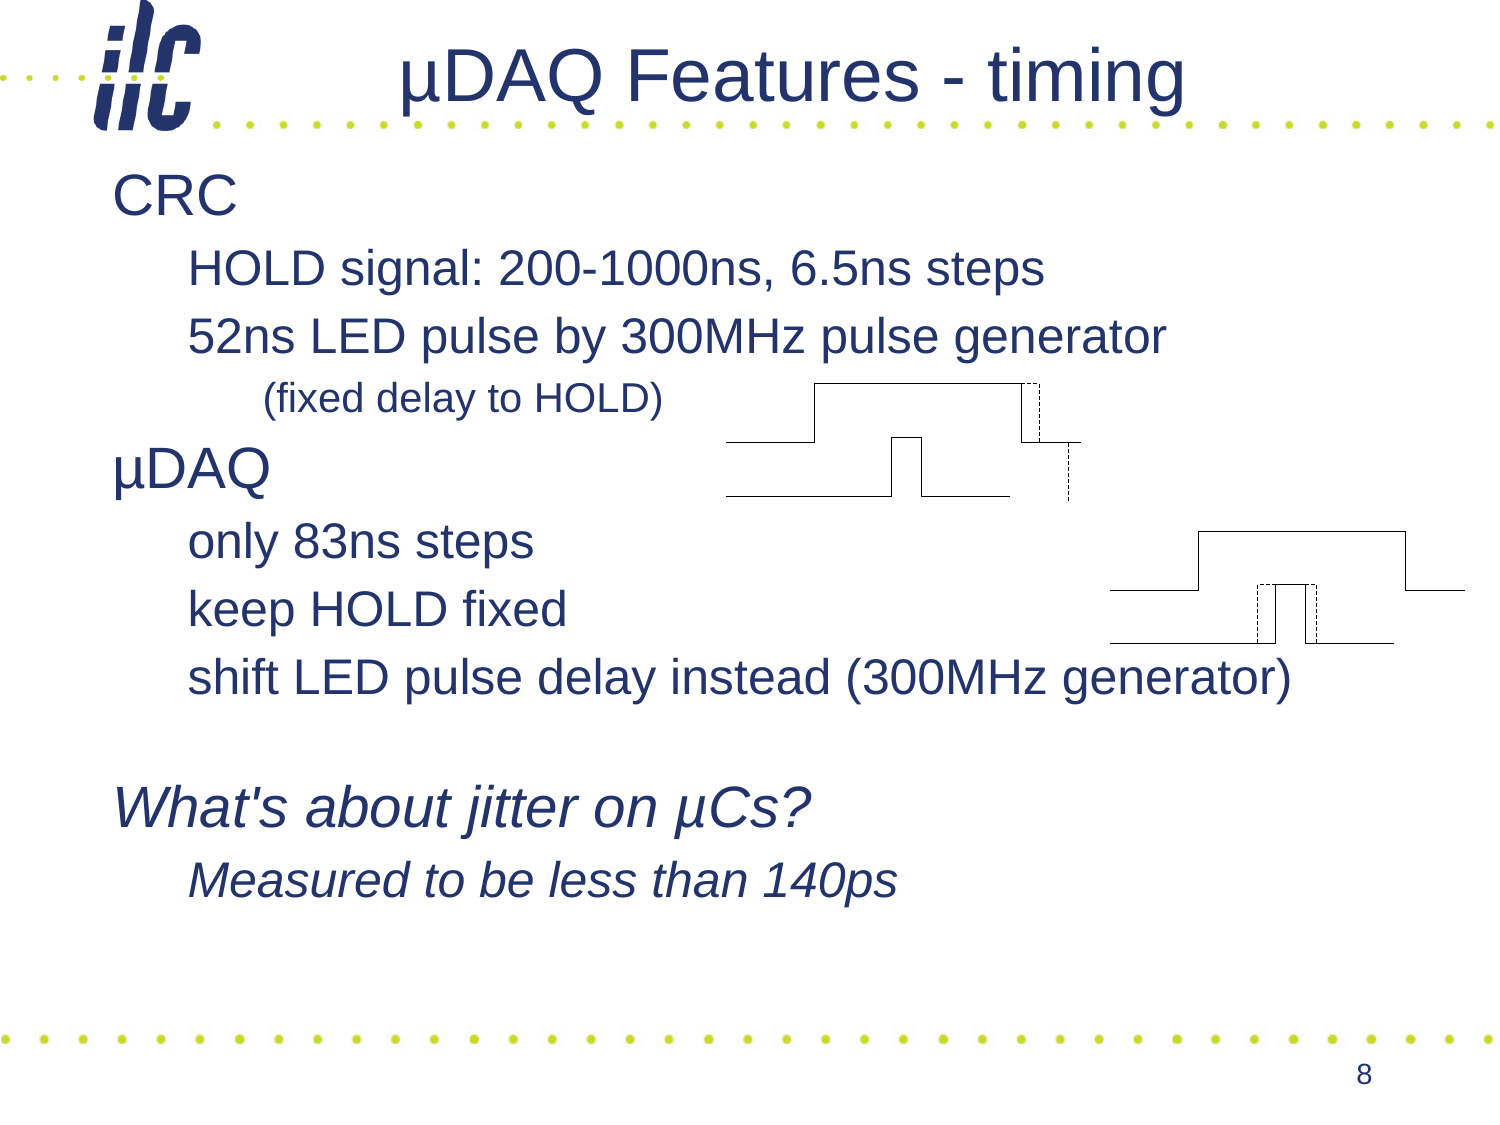

# µDAQ Features - timing
CRC
HOLD signal: 200-1000ns, 6.5ns steps
52ns LED pulse by 300MHz pulse generator
(fixed delay to HOLD)
µDAQ
only 83ns steps
keep HOLD fixed
shift LED pulse delay instead (300MHz generator)
What's about jitter on µCs?
Measured to be less than 140ps
8